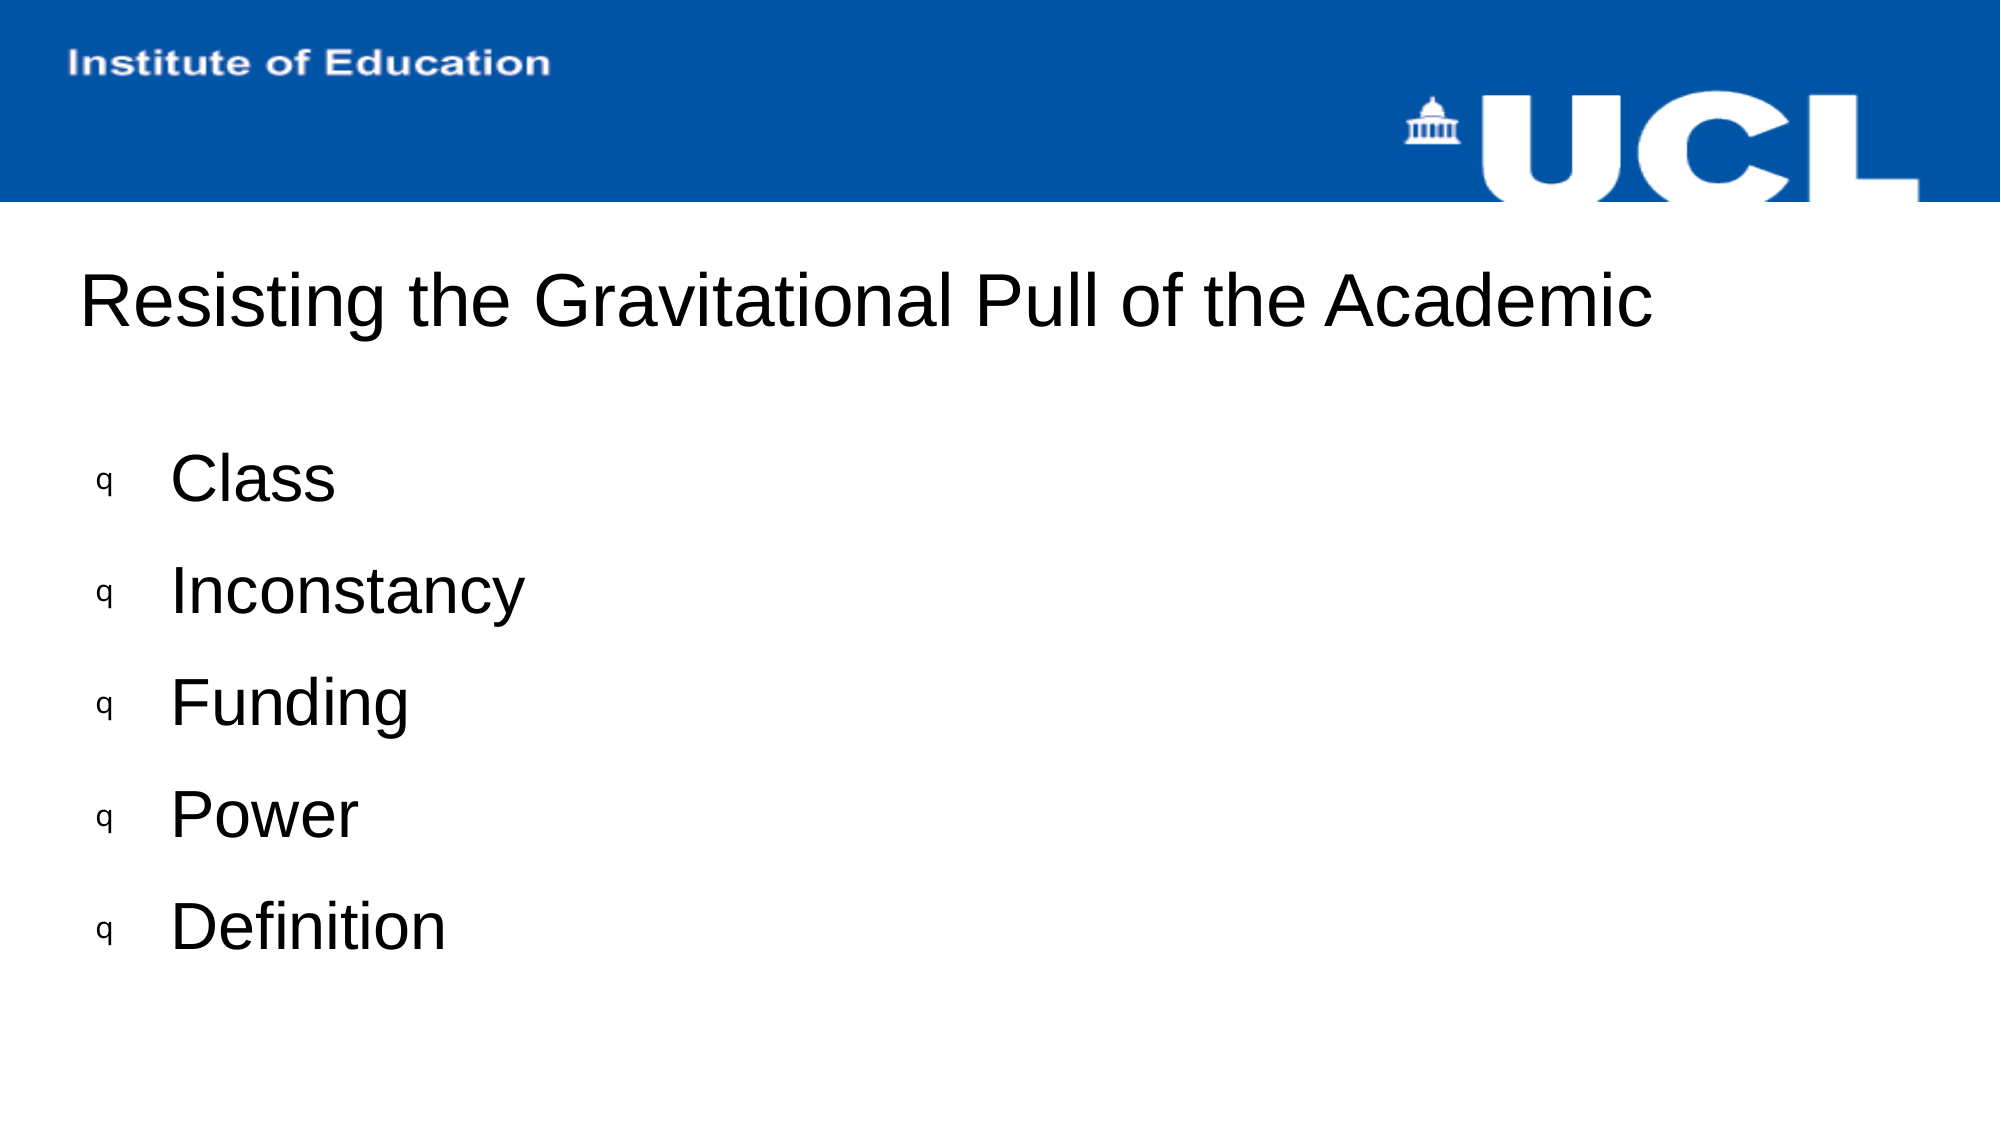

Resisting the Gravitational Pull of the Academic
Class
Inconstancy
Funding
Power
Definition